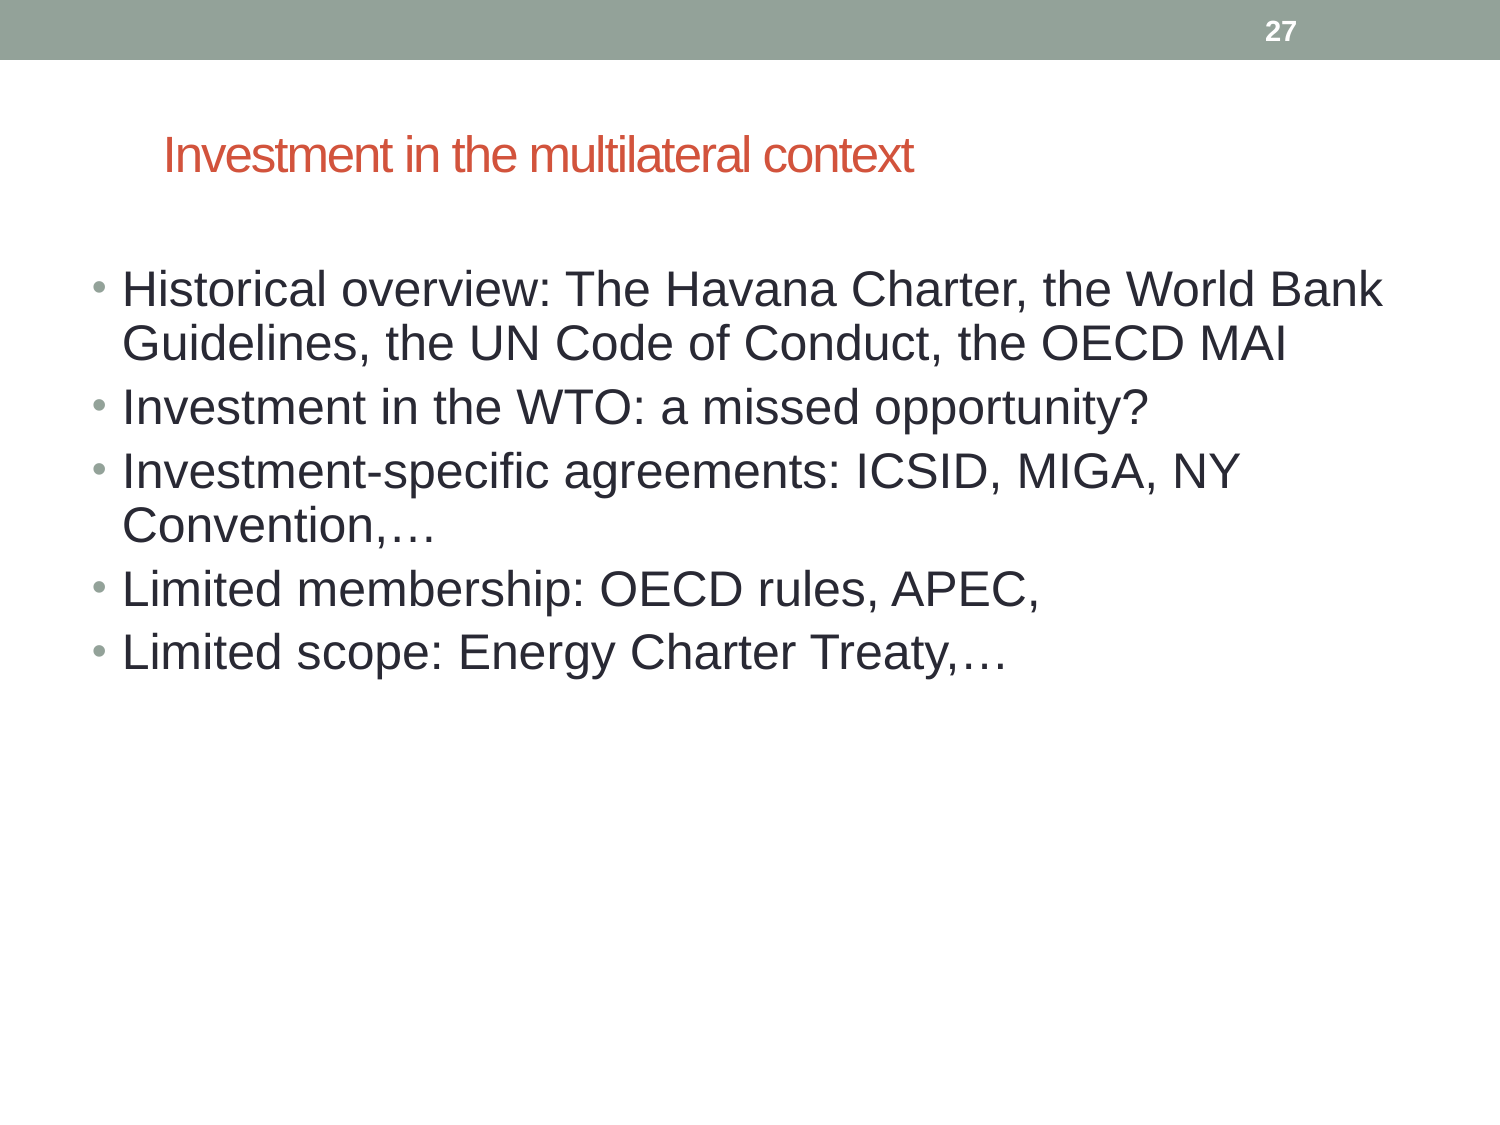

# Investment in the multilateral context
Historical overview: The Havana Charter, the World Bank Guidelines, the UN Code of Conduct, the OECD MAI
Investment in the WTO: a missed opportunity?
Investment-specific agreements: ICSID, MIGA, NY Convention,…
Limited membership: OECD rules, APEC,
Limited scope: Energy Charter Treaty,…